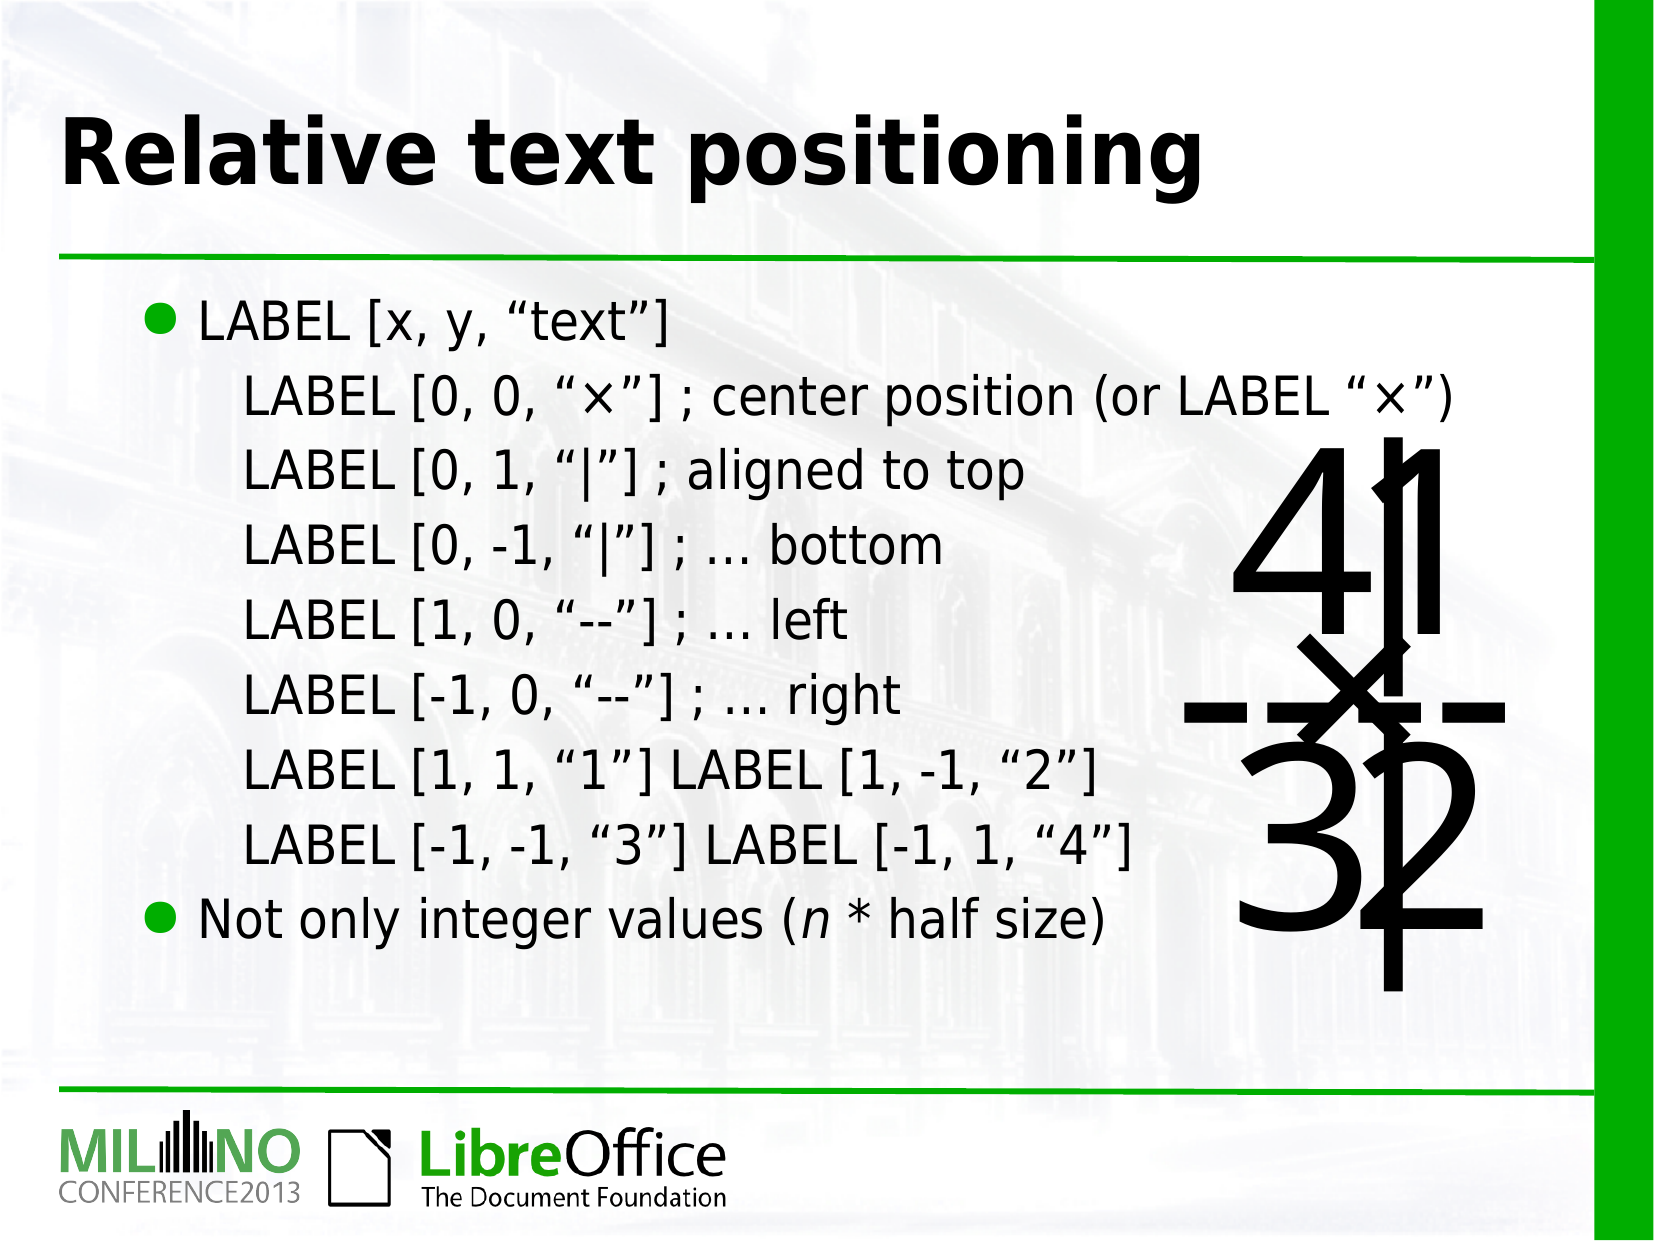

# Relative text positioning
LABEL [x, y, “text”]
LABEL [0, 0, “×”] ; center position (or LABEL “×”)
LABEL [0, 1, “|”] ; aligned to top
LABEL [0, -1, “|”] ; … bottom
LABEL [1, 0, “--”] ; … left
LABEL [-1, 0, “--”] ; … right
LABEL [1, 1, “1”] LABEL [1, -1, “2”]
LABEL [-1, -1, “3”] LABEL [-1, 1, “4”]
Not only integer values (n * half size)